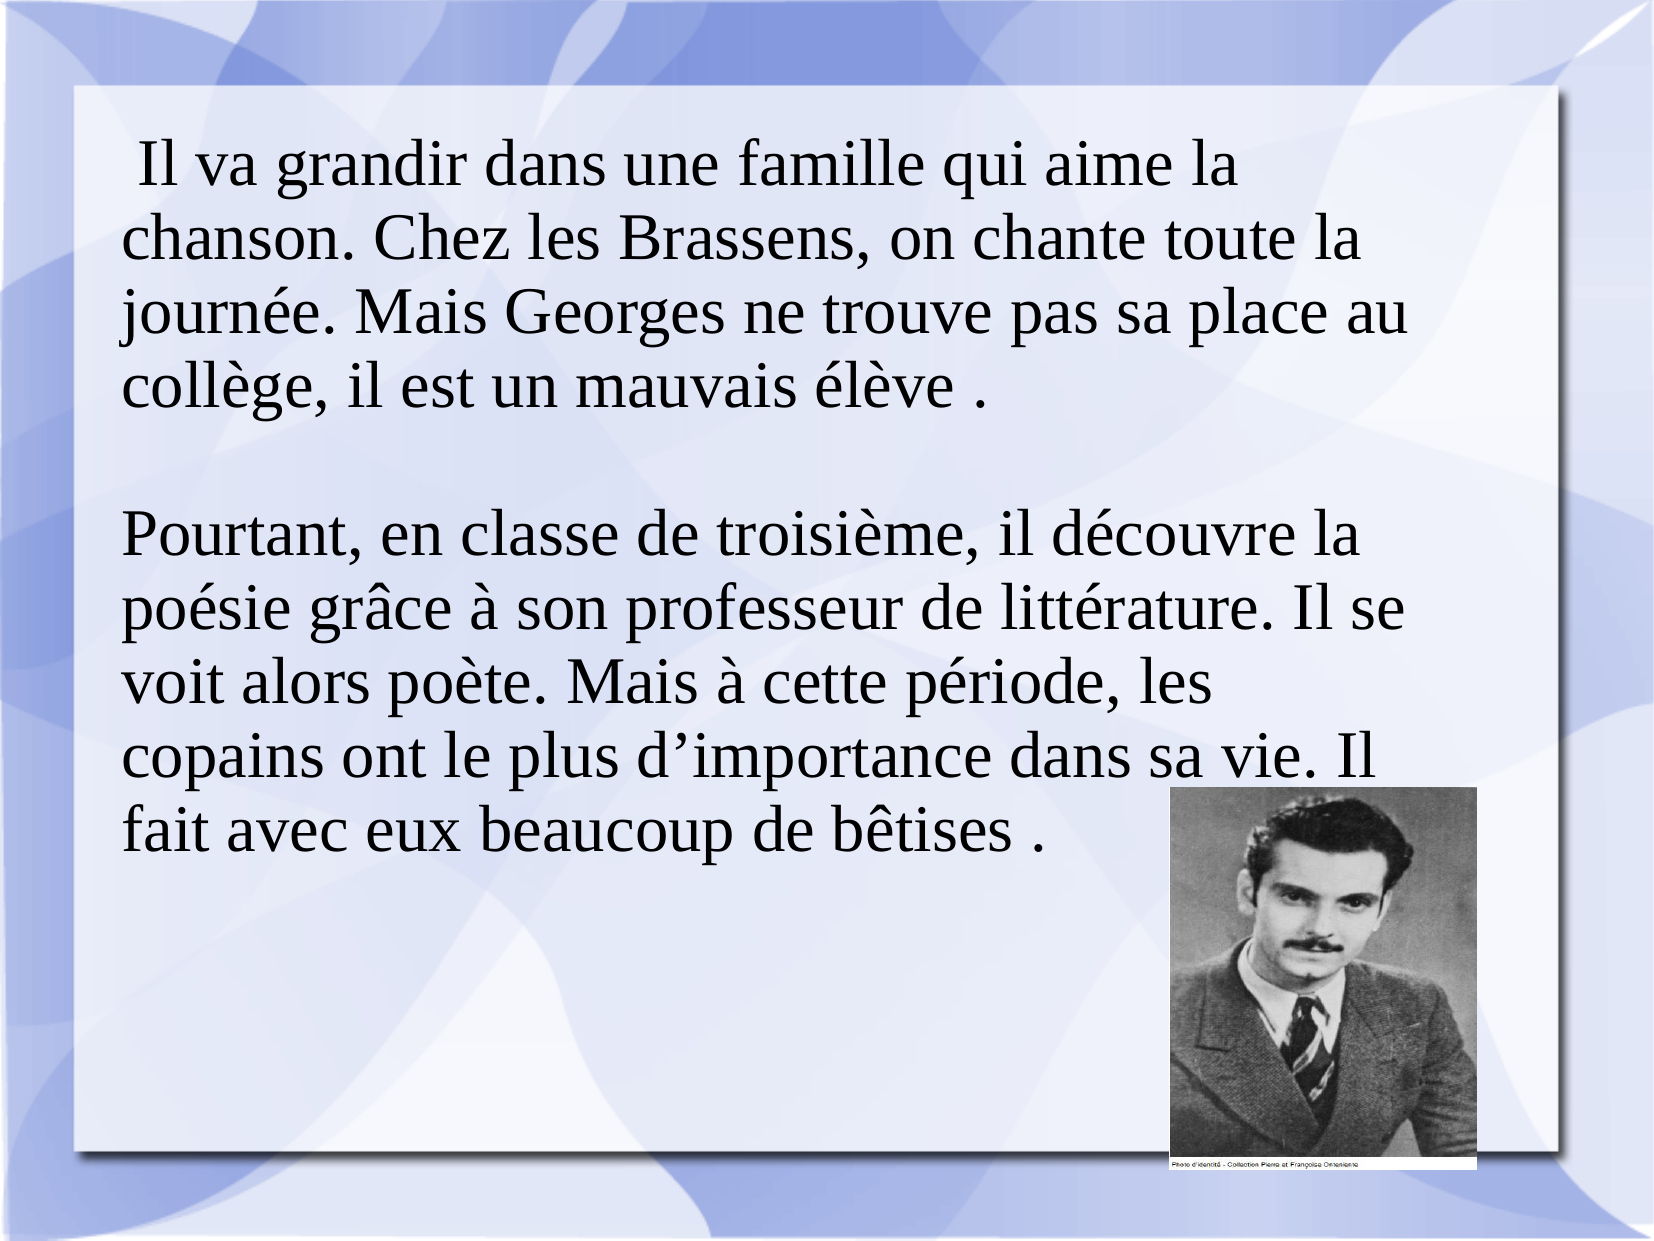

Il va grandir dans une famille qui aime la chanson. Chez les Brassens, on chante toute la journée. Mais Georges ne trouve pas sa place au collège, il est un mauvais élève .
Pourtant, en classe de troisième, il découvre la poésie grâce à son professeur de littérature. Il se voit alors poète. Mais à cette période, les copains ont le plus d’importance dans sa vie. Il fait avec eux beaucoup de bêtises .